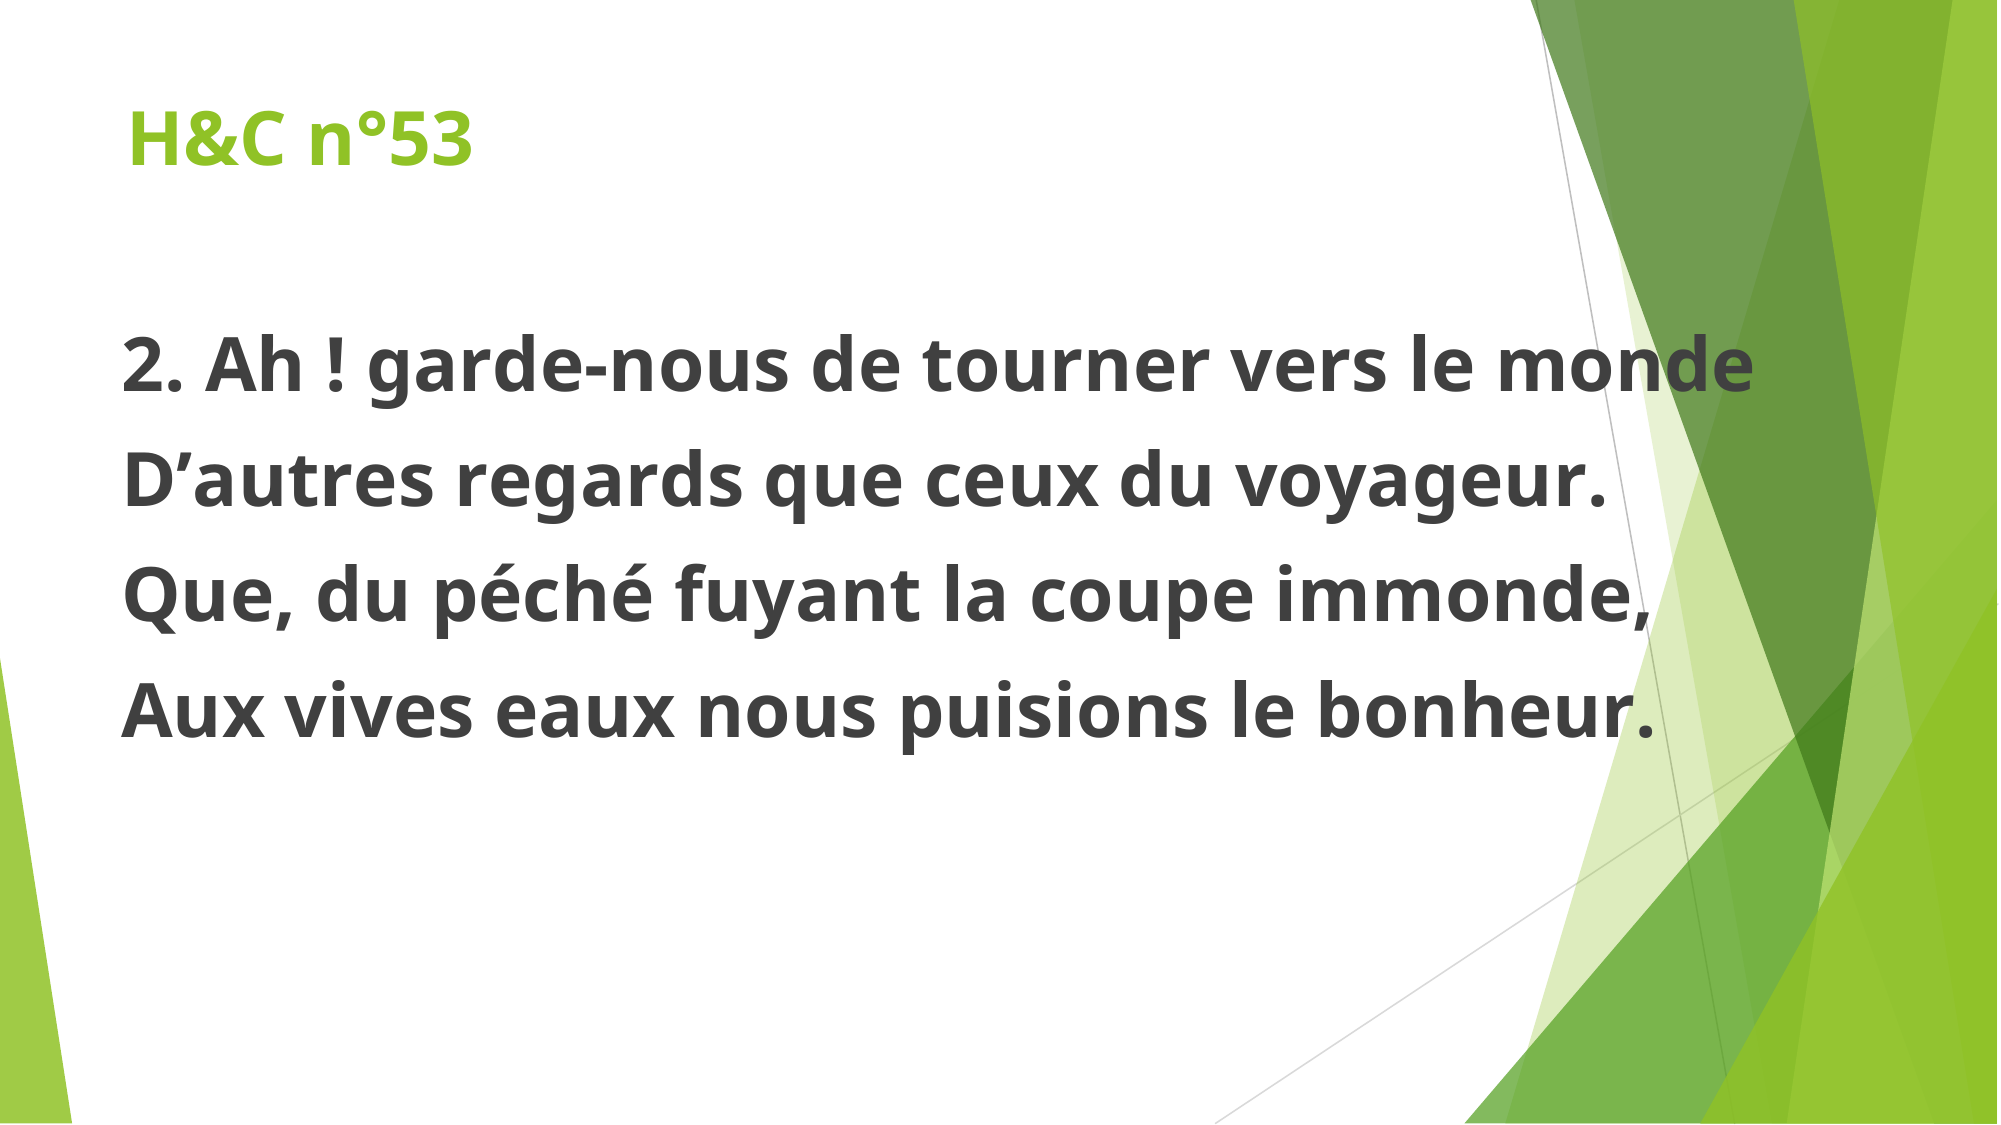

H&C n°53
2. Ah ! garde-nous de tourner vers le monde
D’autres regards que ceux du voyageur.
Que, du péché fuyant la coupe immonde,
Aux vives eaux nous puisions le bonheur.